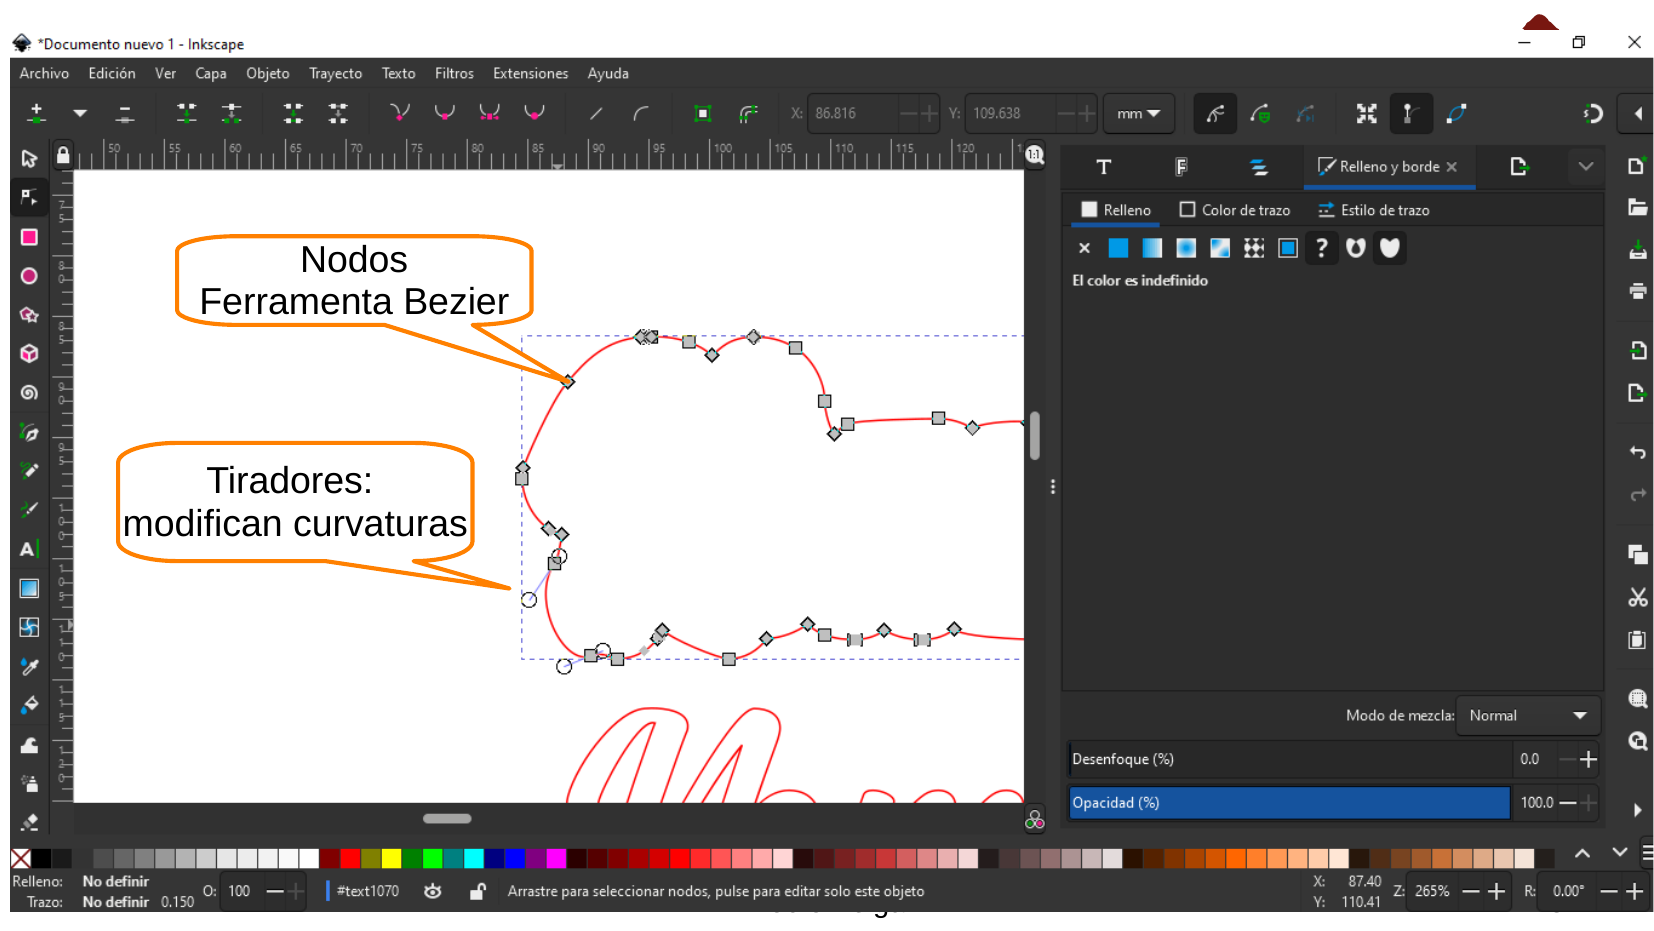

#
Nodos
Ferramenta Bezier
Tiradores:
modifican curvaturas
Rocío Veiga
13